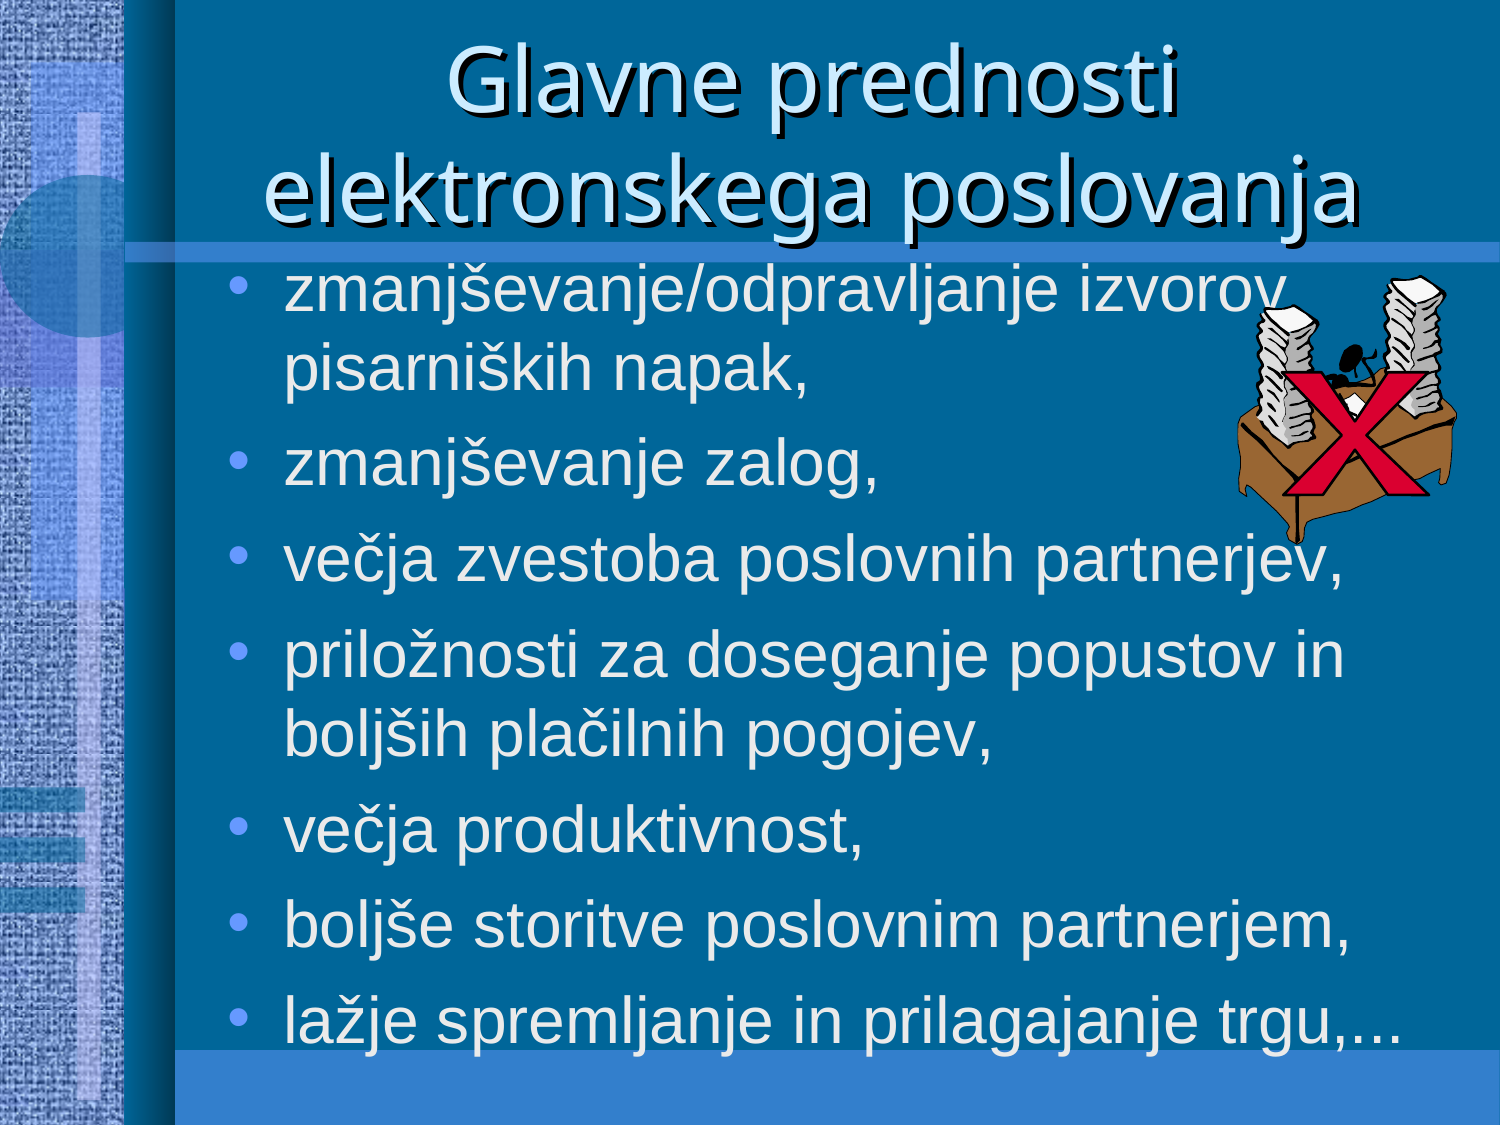

# Glavne prednosti elektronskega poslovanja
zmanjševanje/odpravljanje izvorov pisarniških napak,
zmanjševanje zalog,
večja zvestoba poslovnih partnerjev,
priložnosti za doseganje popustov in boljših plačilnih pogojev,
večja produktivnost,
boljše storitve poslovnim partnerjem,
lažje spremljanje in prilagajanje trgu,...